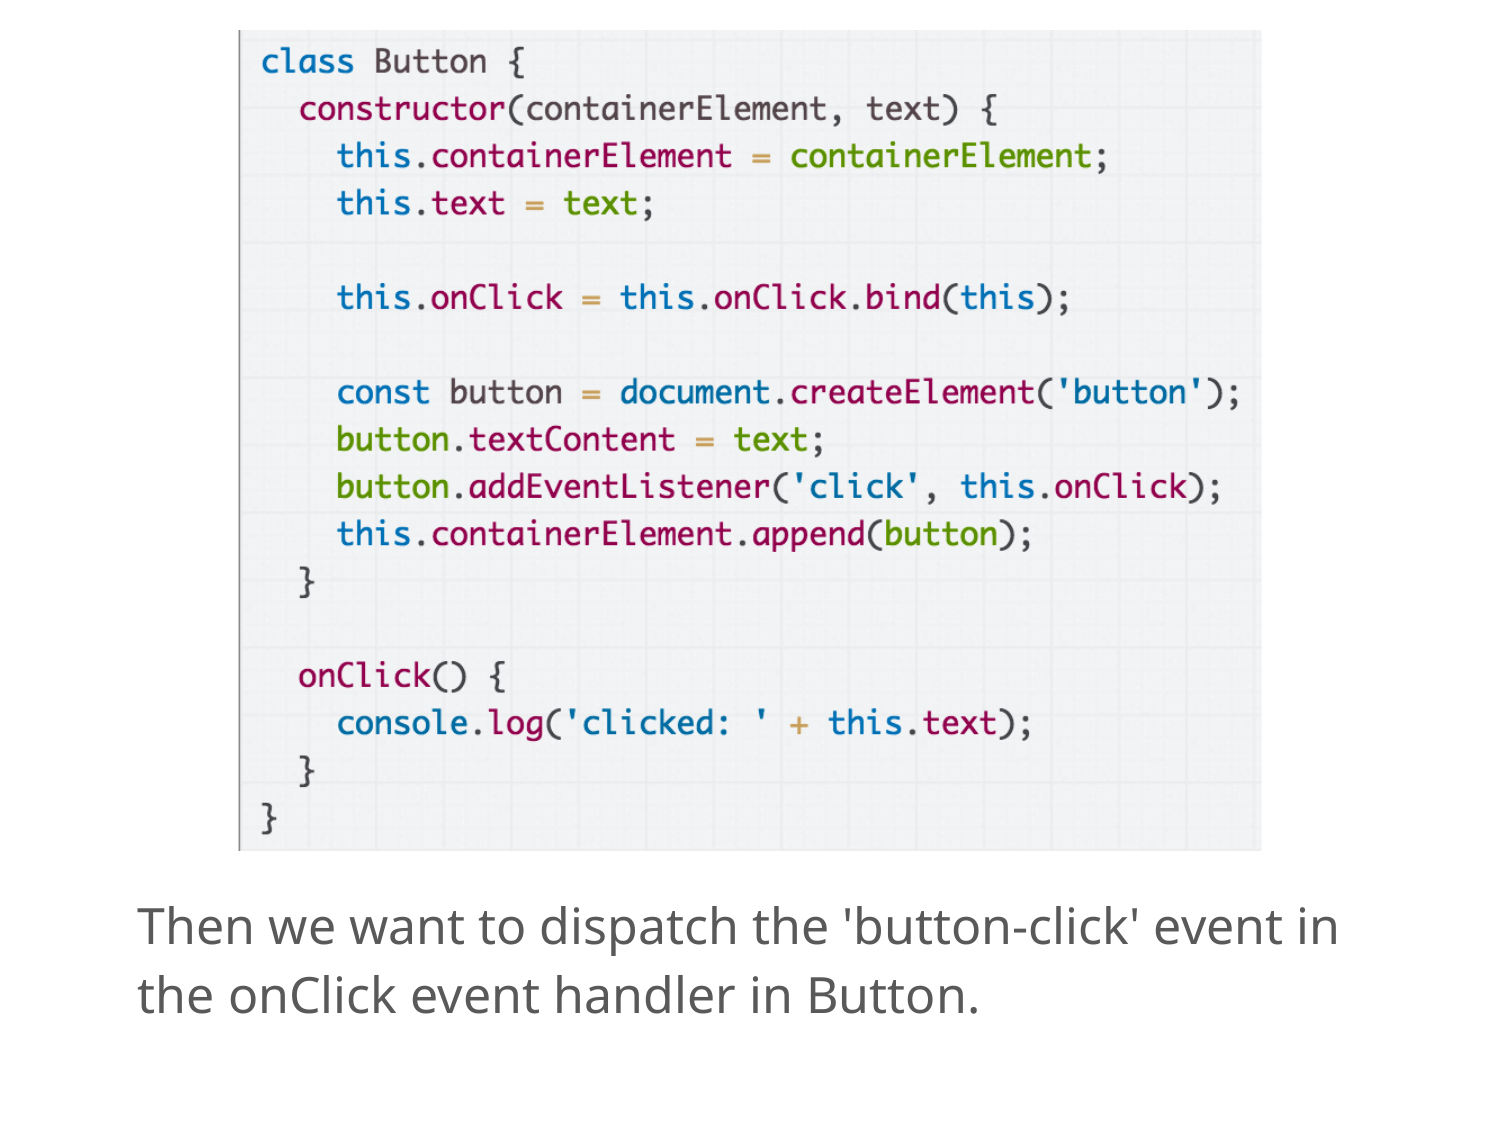

# Then we want to dispatch the 'button-click' event in the onClick event handler in Button.